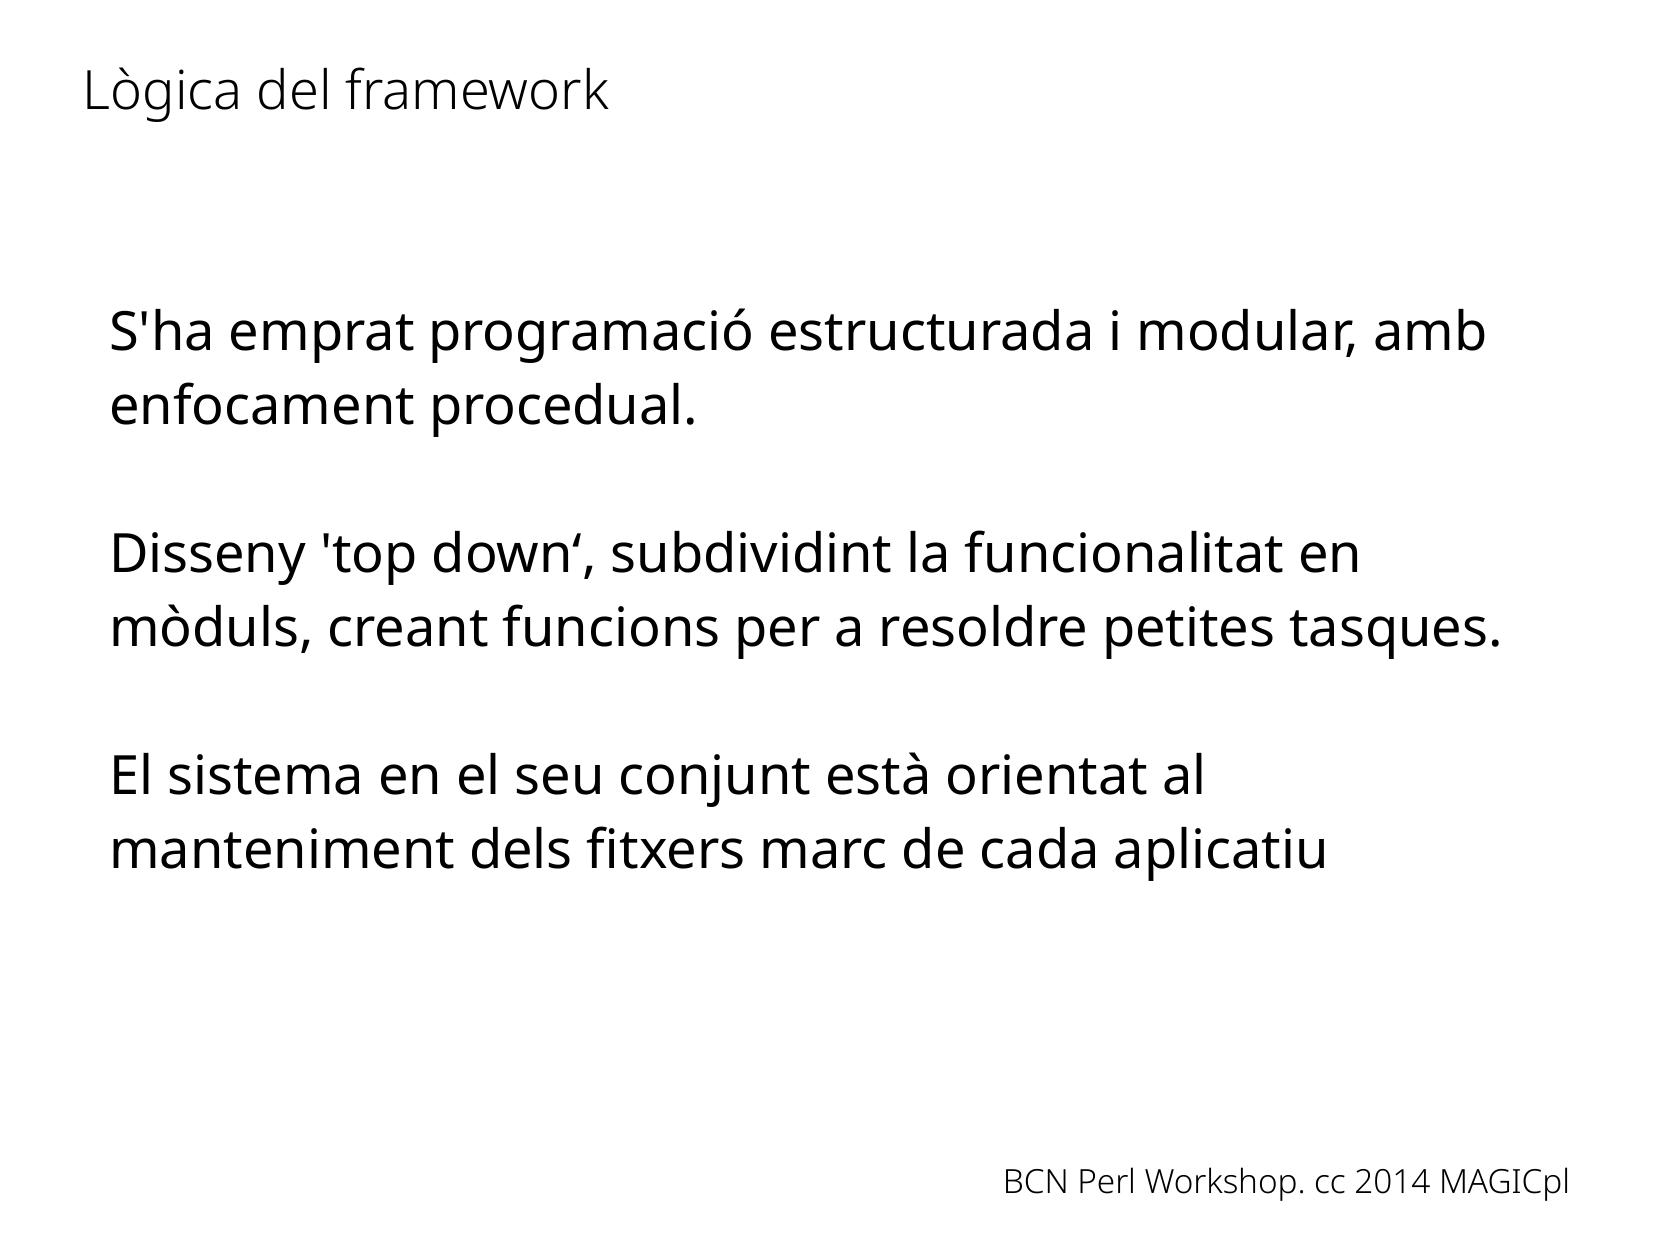

Lògica del framework
S'ha emprat programació estructurada i modular, amb enfocament procedual.
Disseny 'top down‘, subdividint la funcionalitat en mòduls, creant funcions per a resoldre petites tasques.
El sistema en el seu conjunt està orientat al manteniment dels fitxers marc de cada aplicatiu
# BCN Perl Workshop. cc 2014 MAGICpl